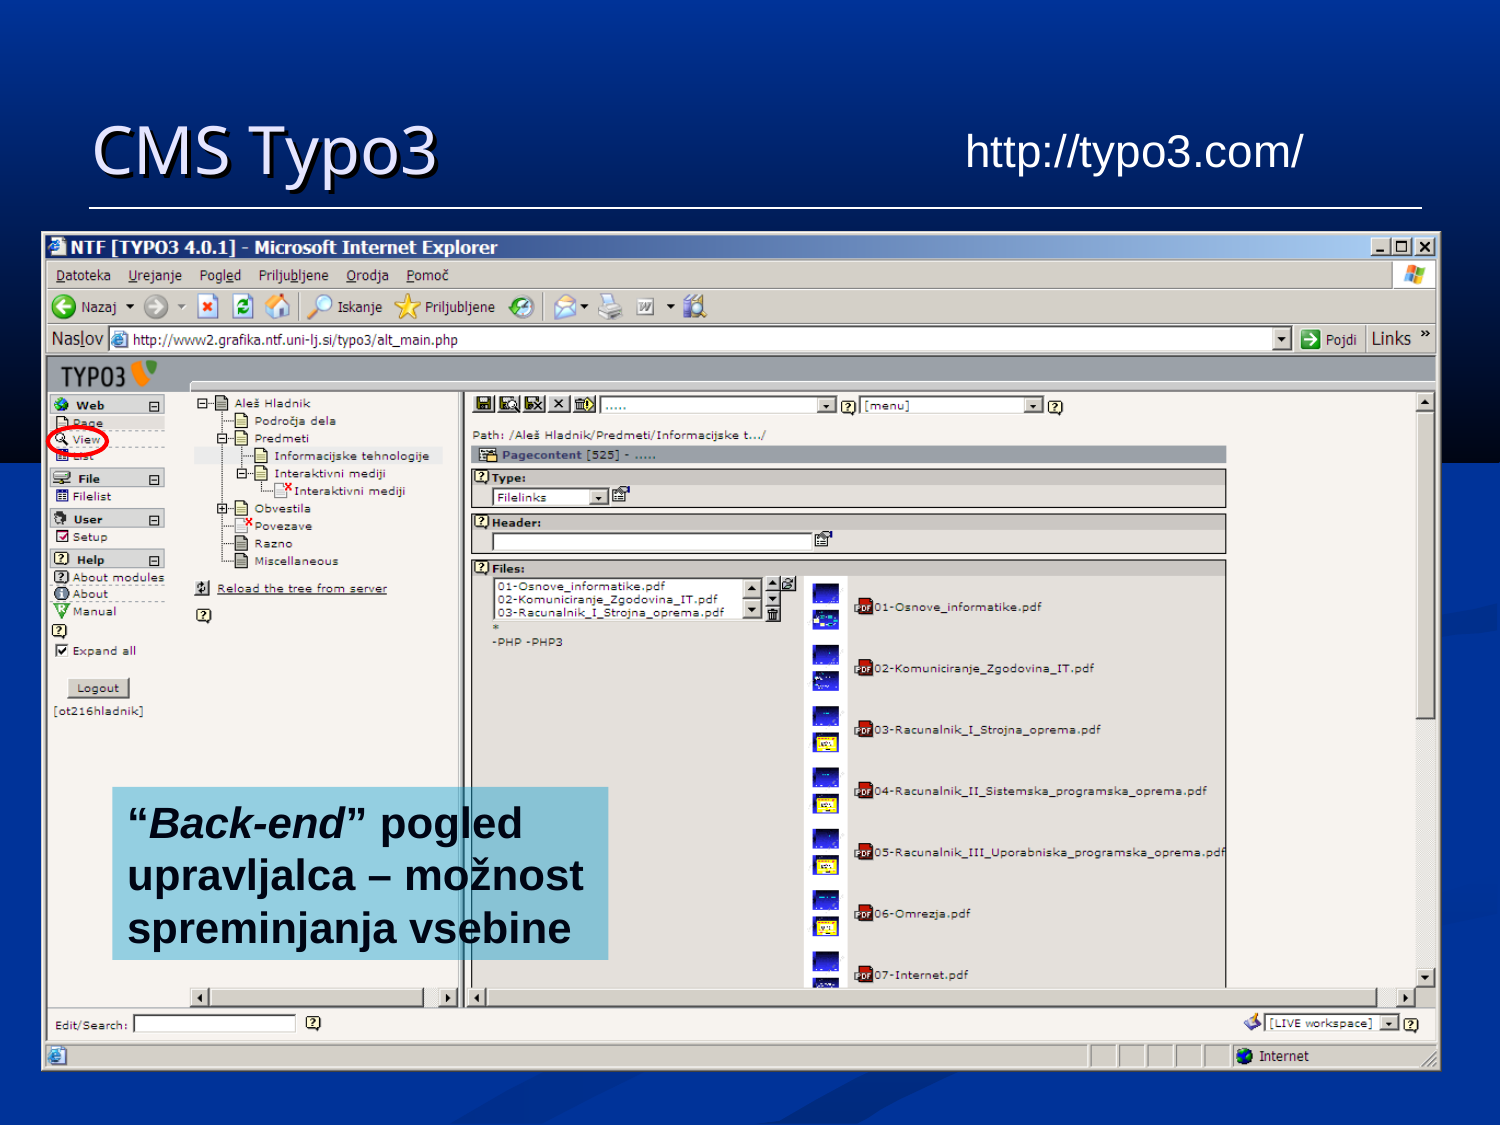

CMS Typo3
http://typo3.com/
“Back-end” pogled upravljalca – možnost spreminjanja vsebine